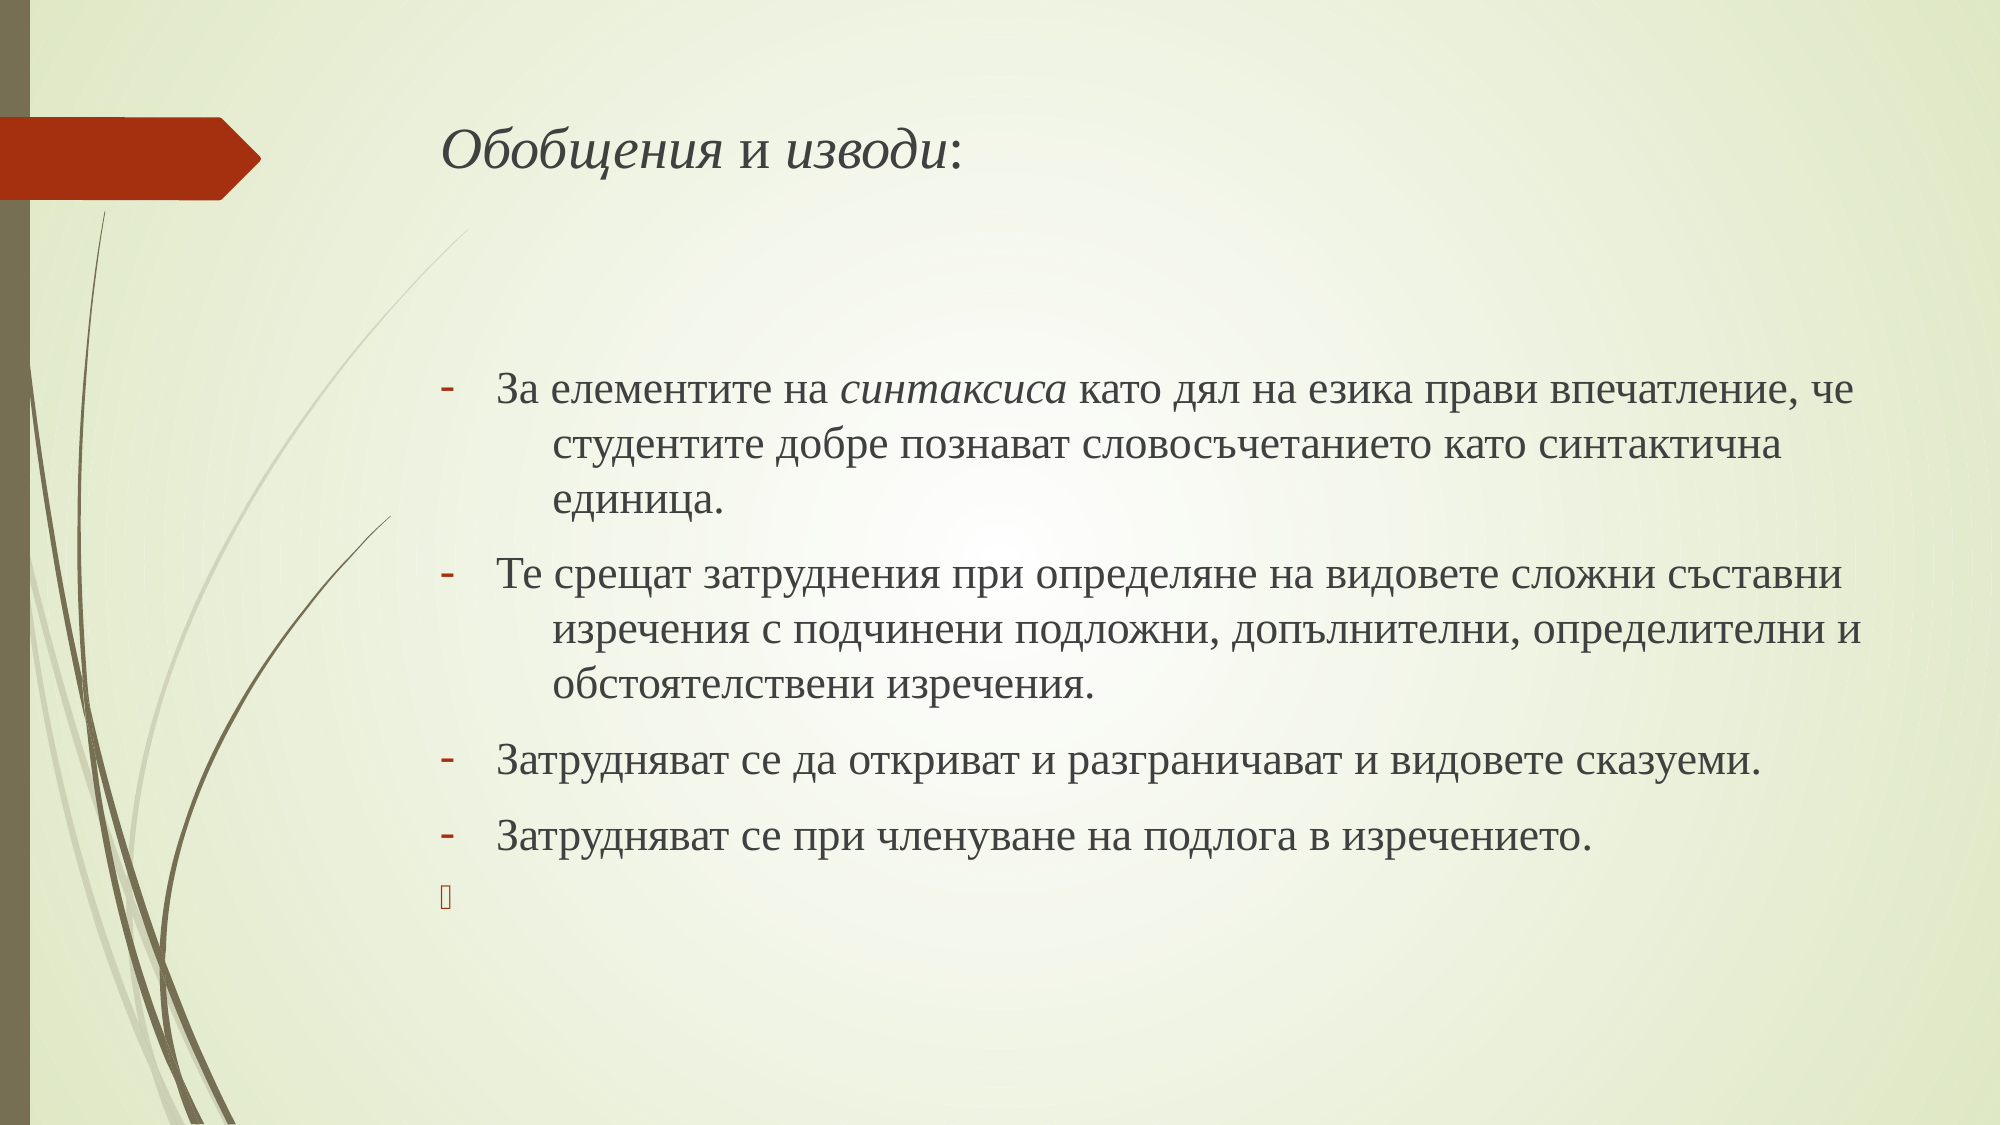

# Обобщения и изводи:
За елементите на синтаксиса като дял на езика прави впечатление, че студентите добре познават словосъчетанието като синтактична единица.
Те срещат затруднения при определяне на видовете сложни съставни изречения с подчинени подложни, допълнителни, определителни и обстоятелствени изречения.
Затрудняват се да откриват и разграничават и видовете сказуеми.
Затрудняват се при членуване на подлога в изречението.